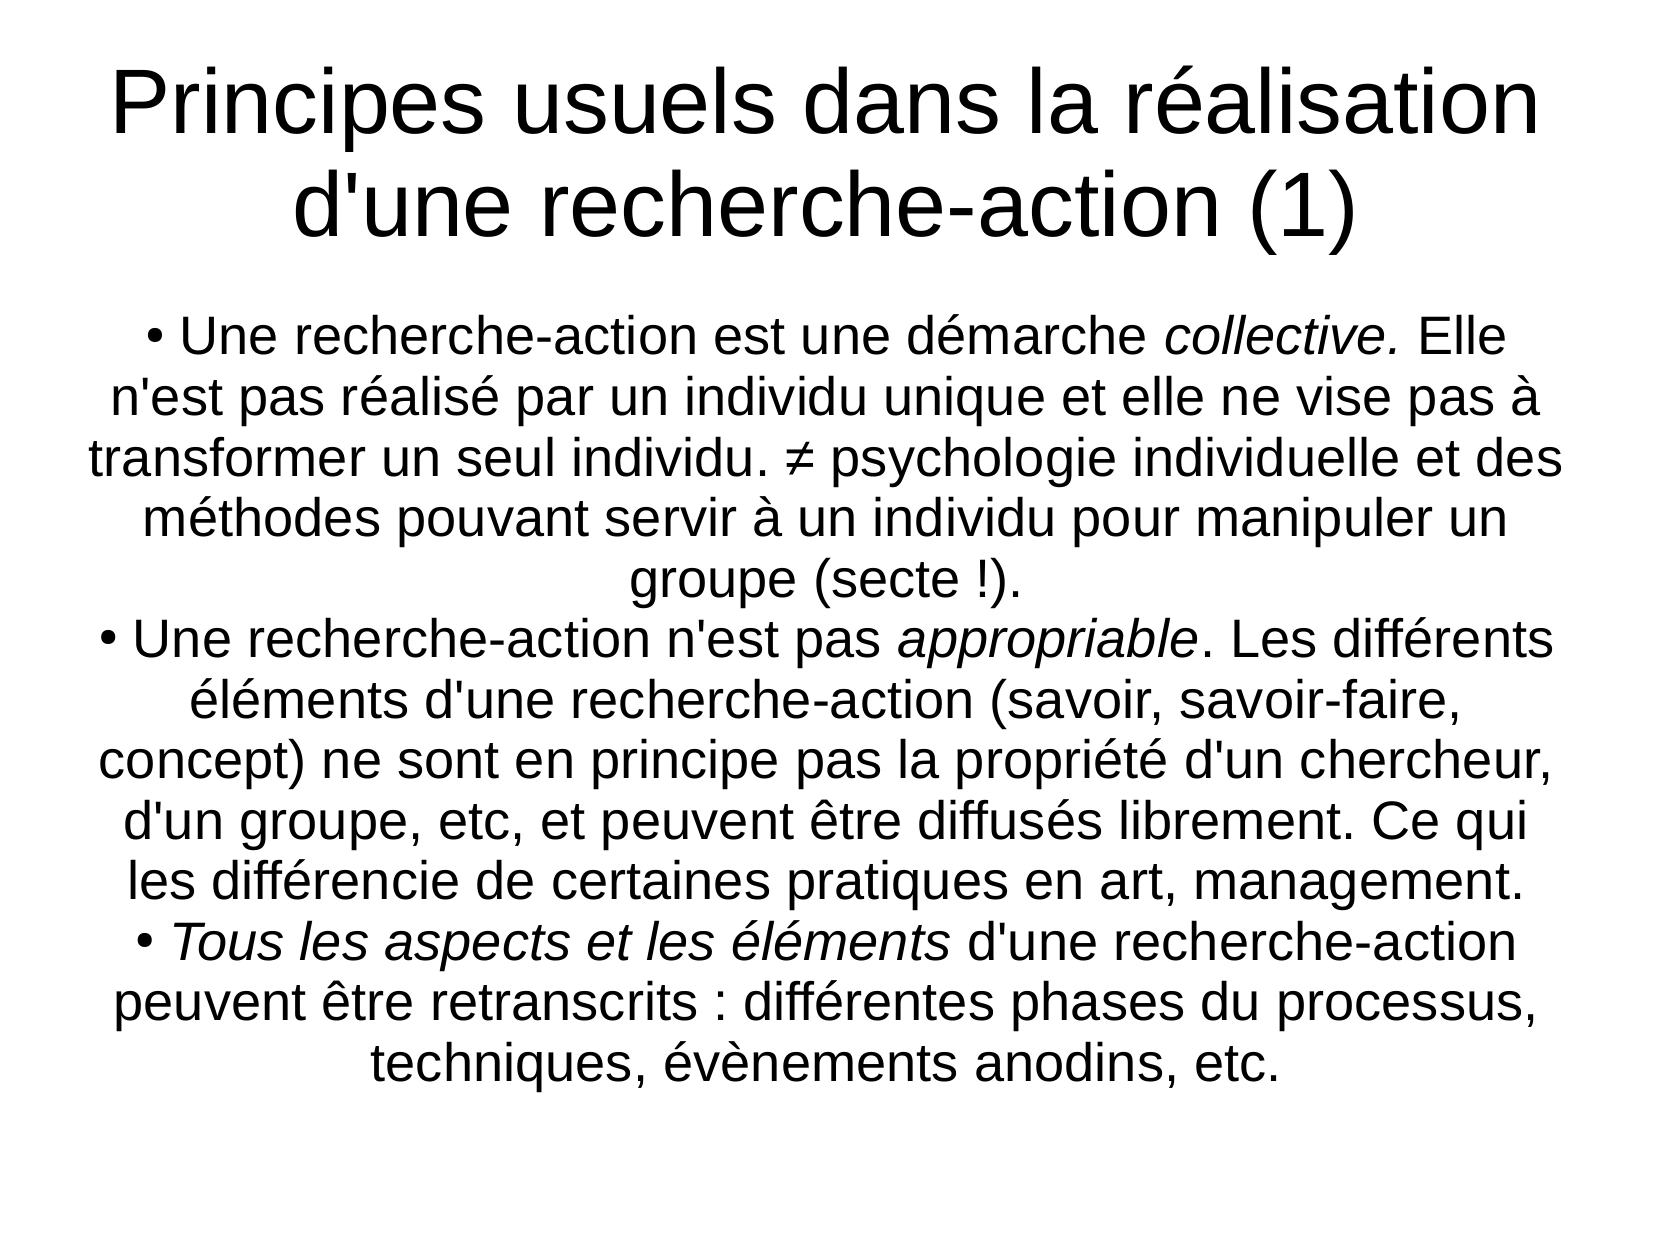

# Principes usuels dans la réalisation d'une recherche-action (1)
 Une recherche-action est une démarche collective. Elle n'est pas réalisé par un individu unique et elle ne vise pas à transformer un seul individu. ≠ psychologie individuelle et des méthodes pouvant servir à un individu pour manipuler un groupe (secte !).
 Une recherche-action n'est pas appropriable. Les différents éléments d'une recherche-action (savoir, savoir-faire, concept) ne sont en principe pas la propriété d'un chercheur, d'un groupe, etc, et peuvent être diffusés librement. Ce qui les différencie de certaines pratiques en art, management.
 Tous les aspects et les éléments d'une recherche-action peuvent être retranscrits : différentes phases du processus, techniques, évènements anodins, etc.